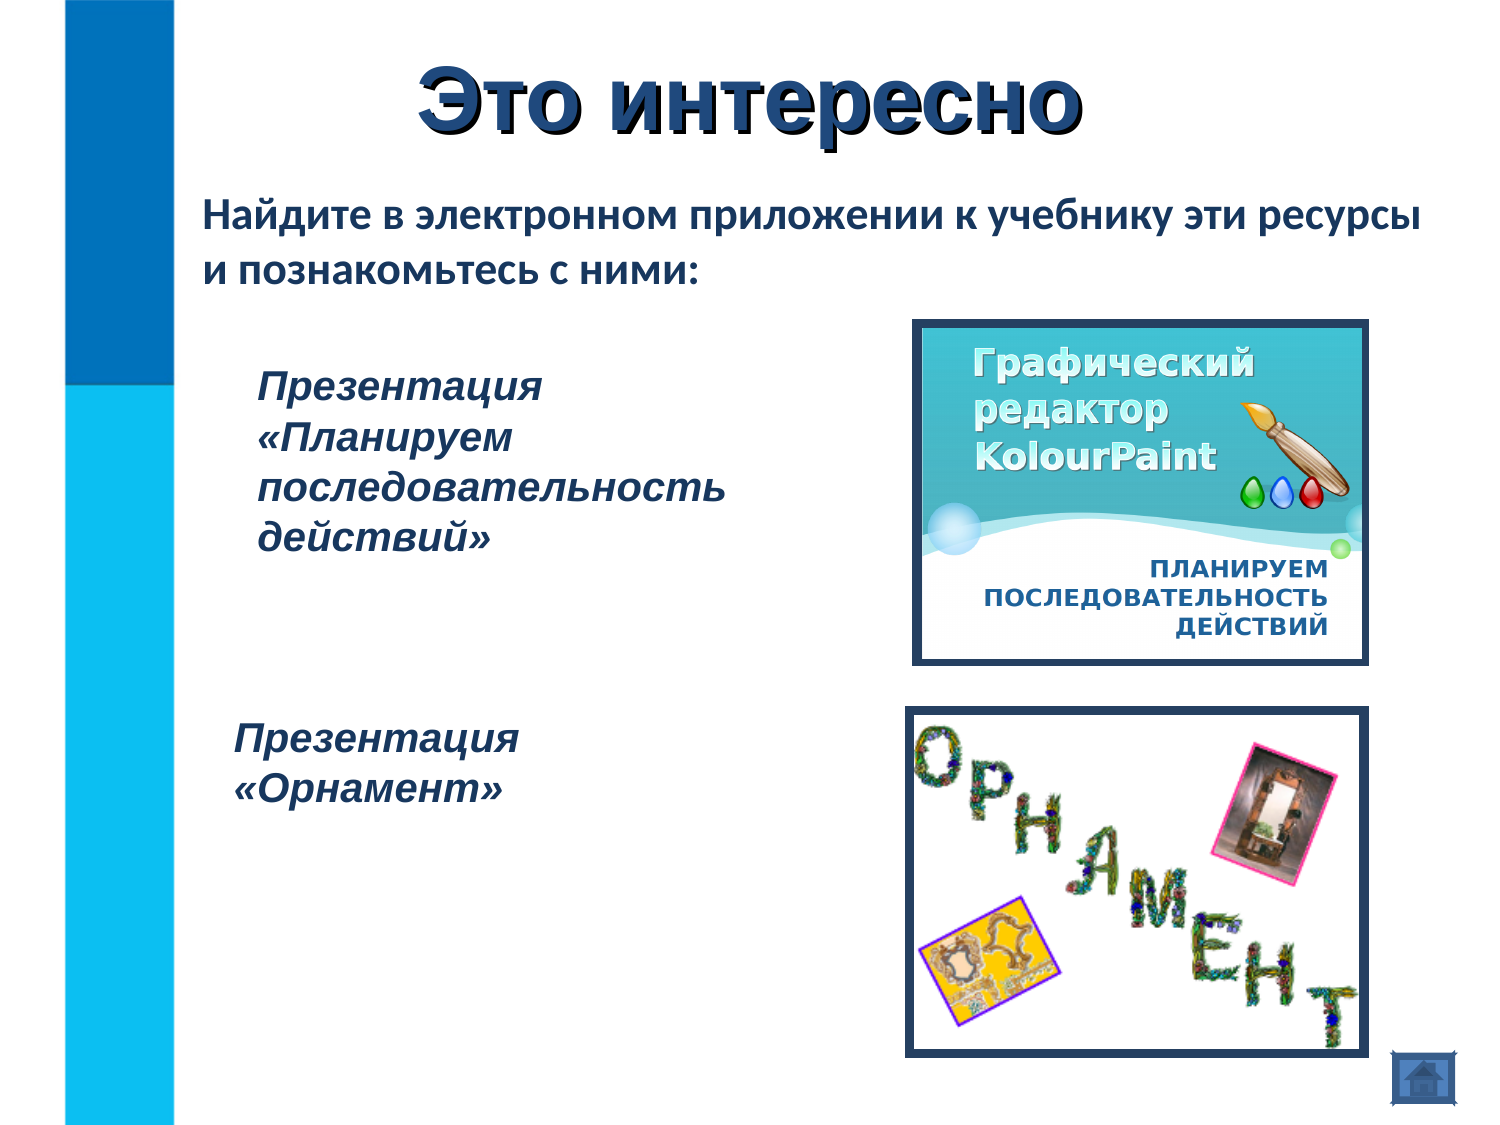

# Это интересно
Найдите в электронном приложении к учебнику эти ресурсы и познакомьтесь с ними:
	Презентация
«Планируем последовательность действий»
	Презентация
«Орнамент»